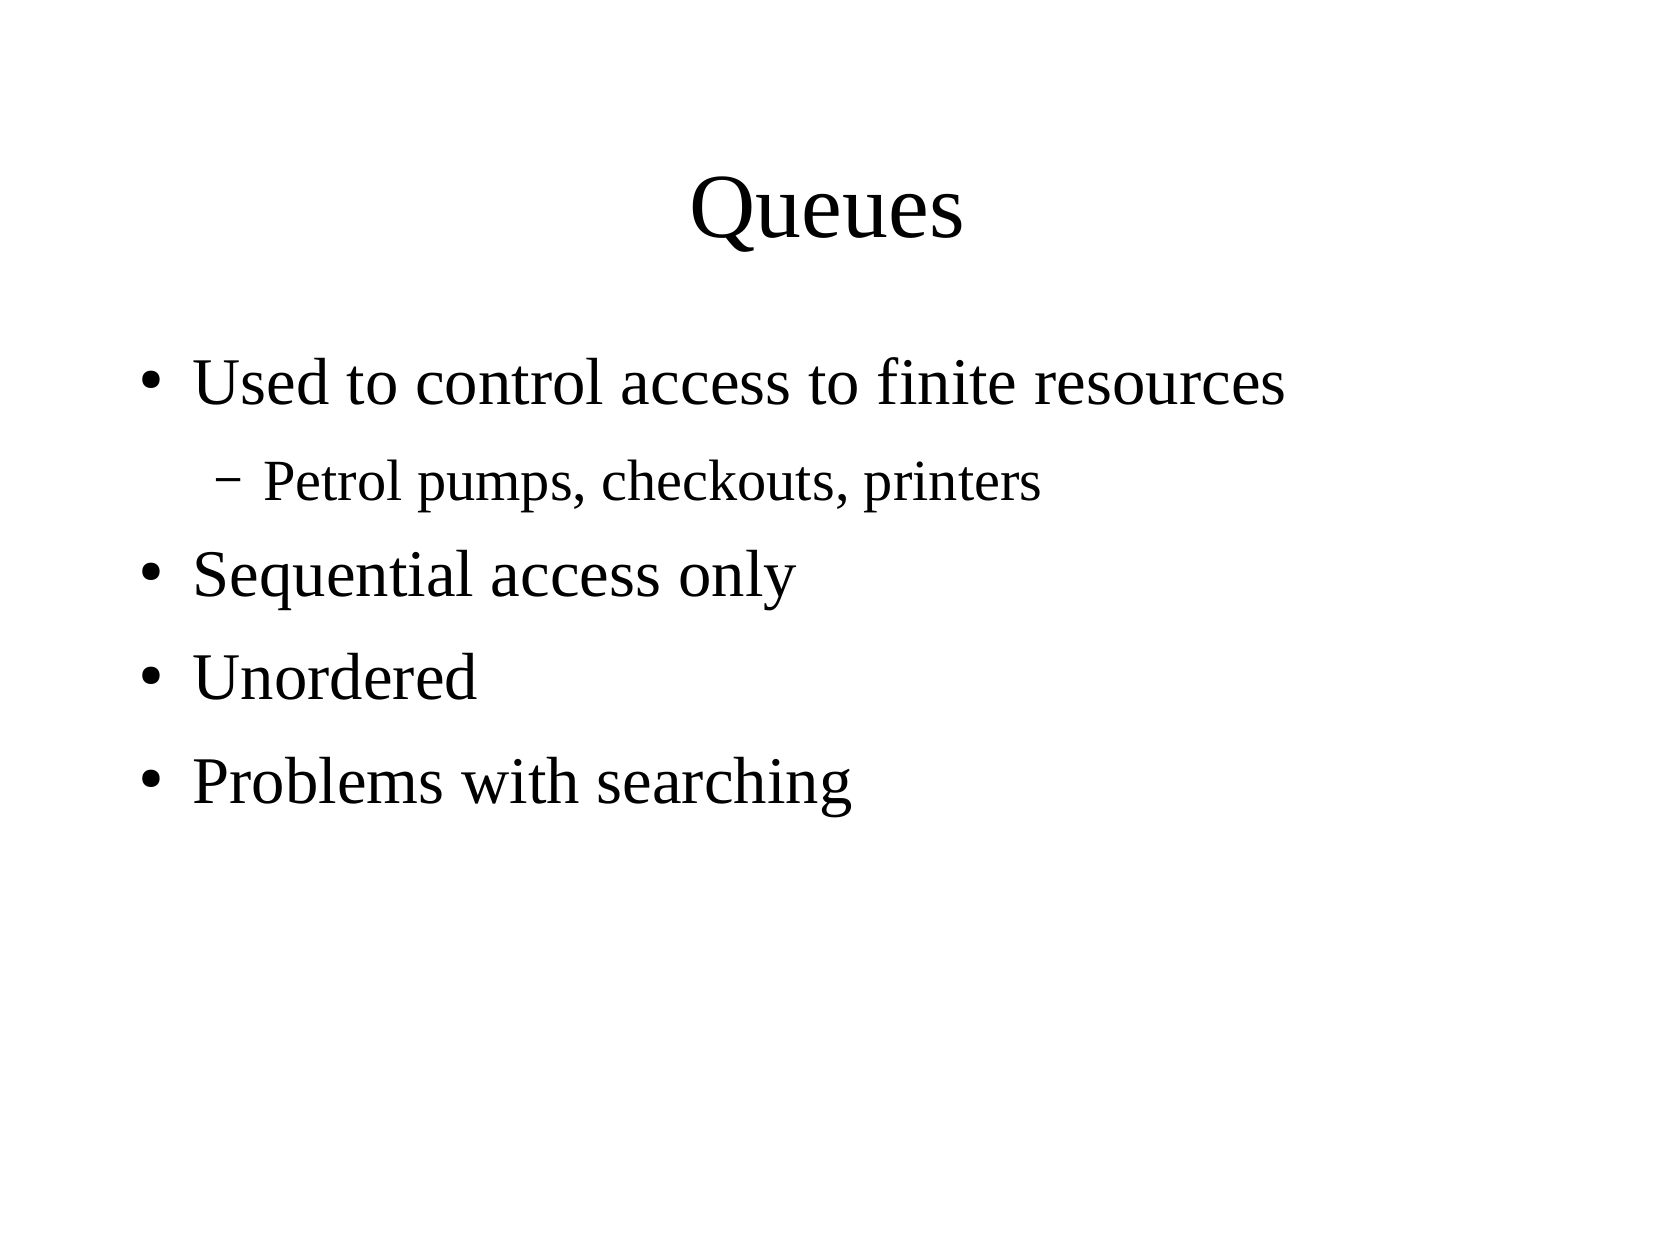

# Queues
Used to control access to finite resources
Petrol pumps, checkouts, printers
Sequential access only
Unordered
Problems with searching